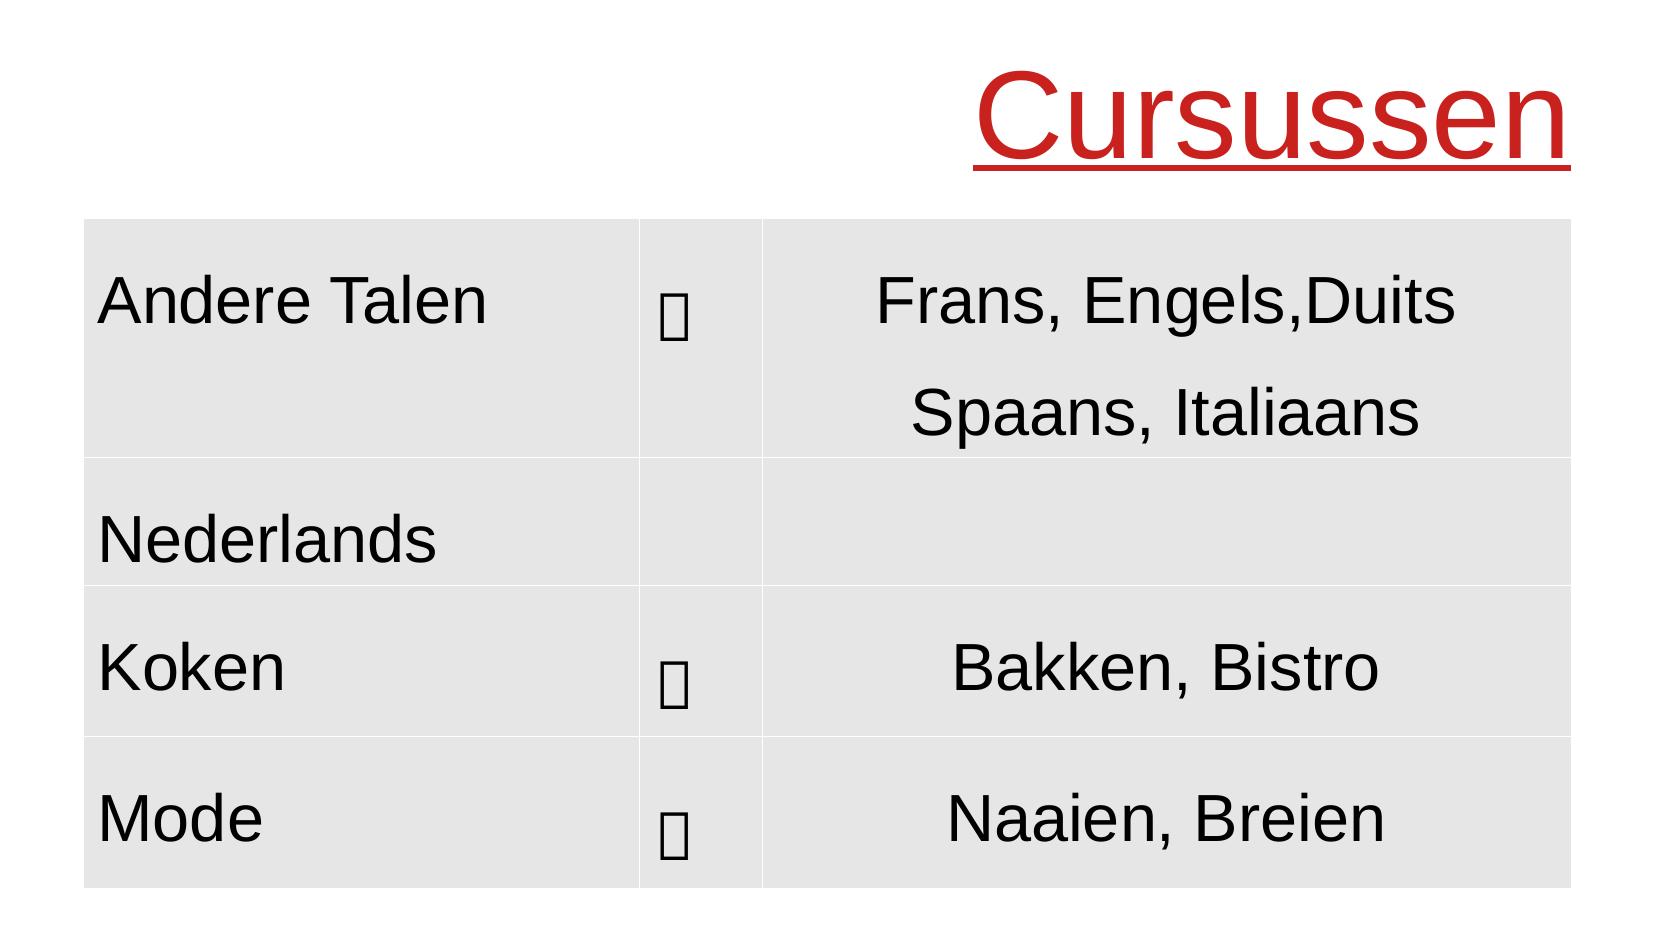

# Cursussen
| Andere Talen |  | Frans, Engels,Duits Spaans, Italiaans |
| --- | --- | --- |
| Nederlands | | |
| Koken |  | Bakken, Bistro |
| Mode |  | Naaien, Breien |